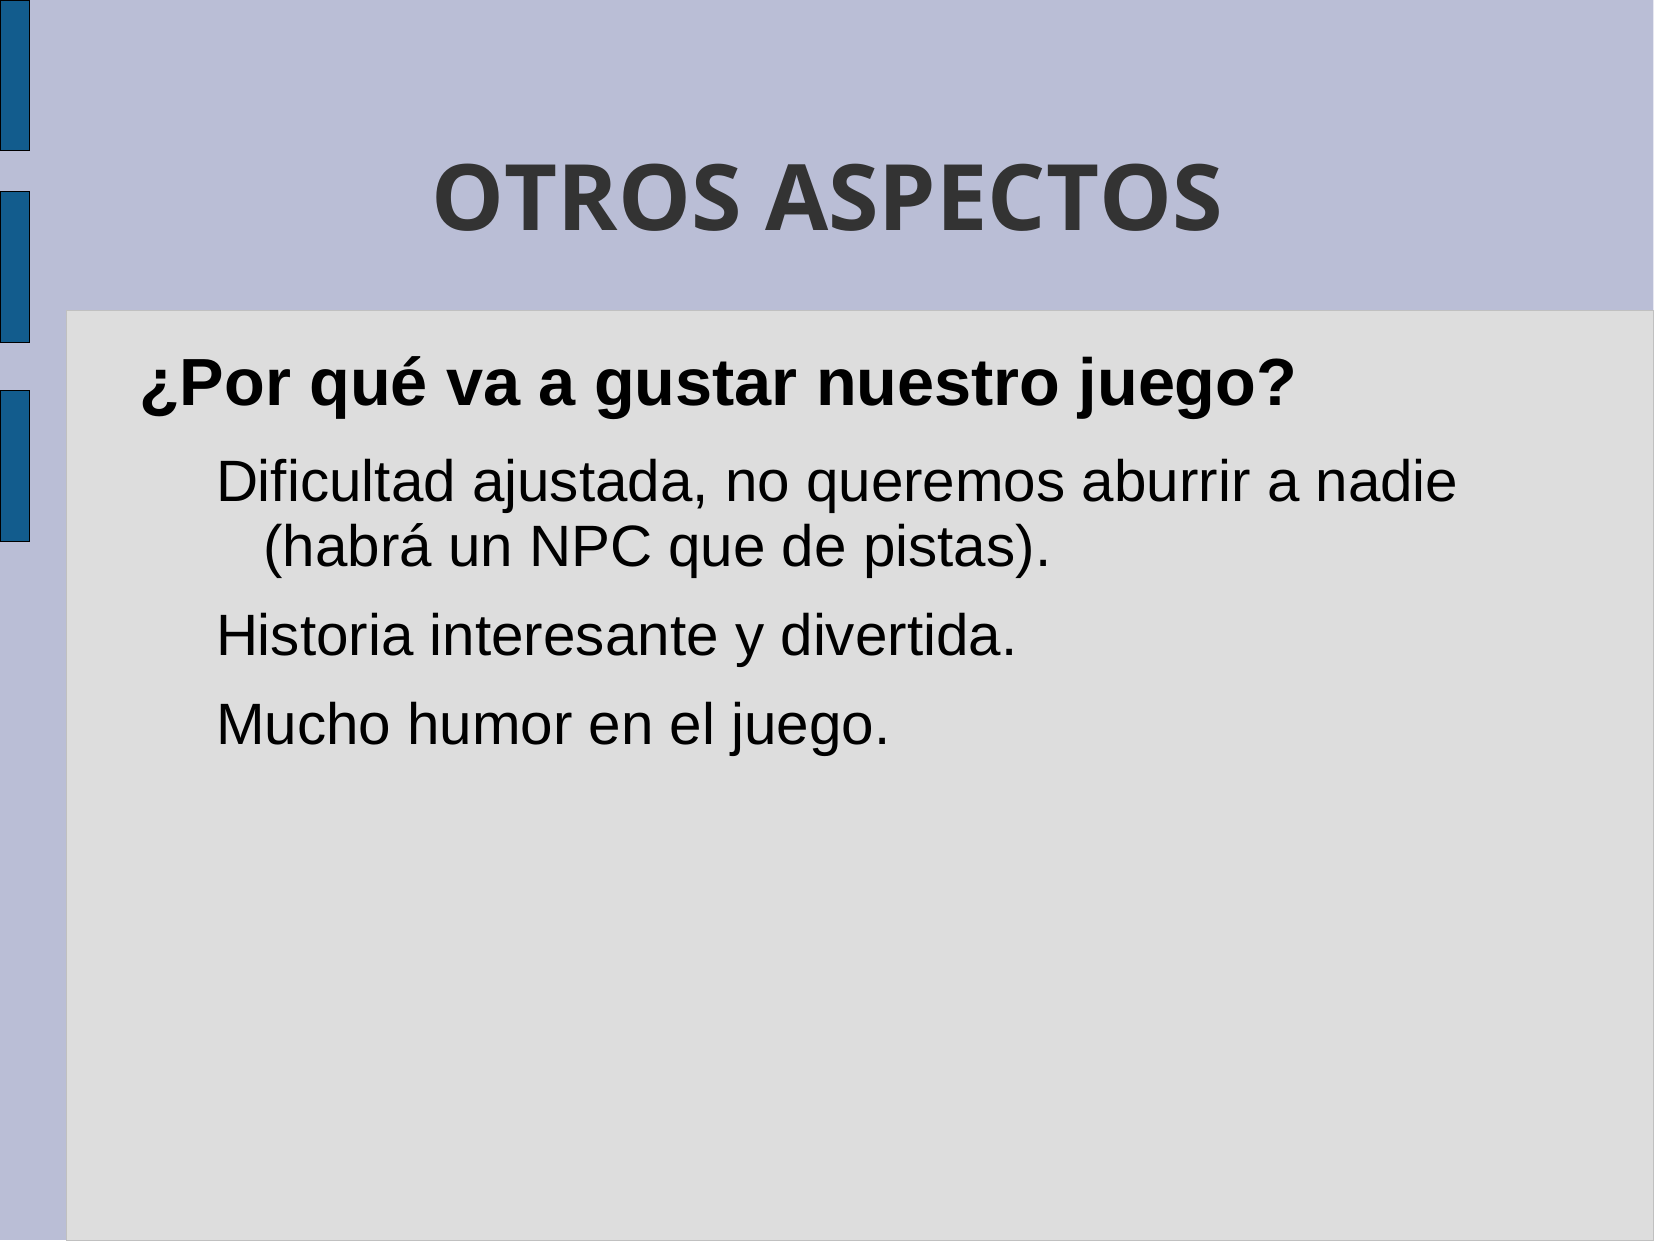

# OTROS ASPECTOS
¿Por qué va a gustar nuestro juego?
Dificultad ajustada, no queremos aburrir a nadie (habrá un NPC que de pistas).
Historia interesante y divertida.
Mucho humor en el juego.